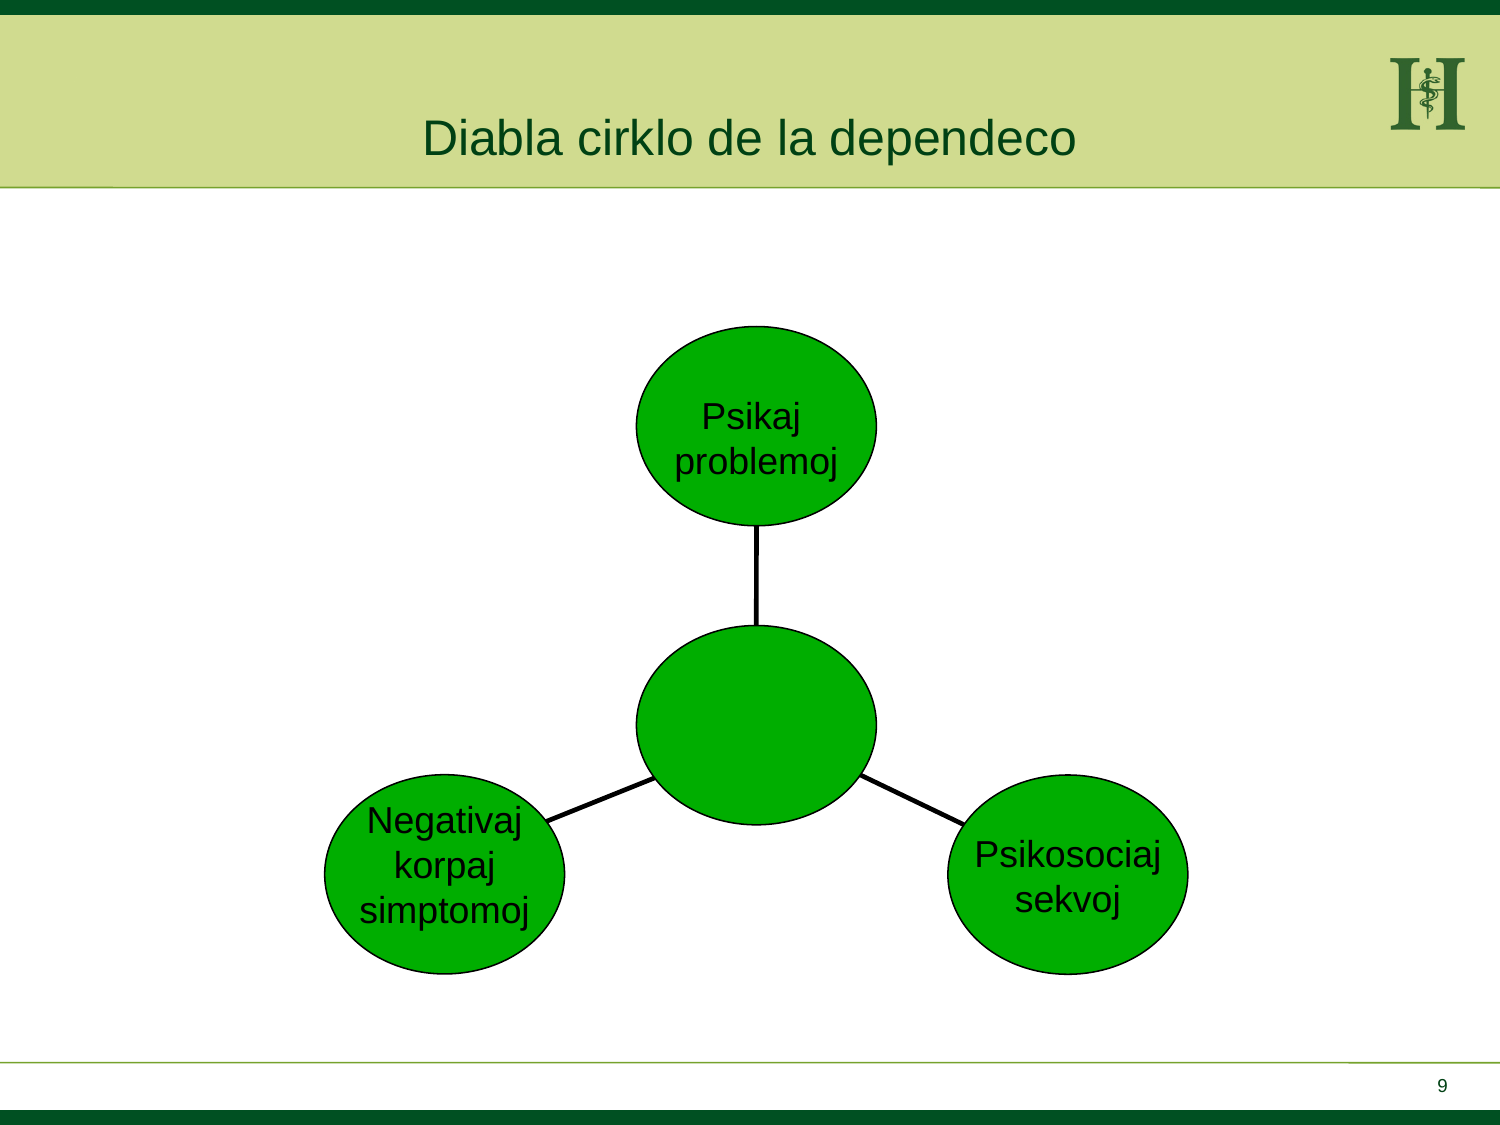

# Diabla cirklo de la dependeco
Psikaj
problemoj
Negativaj
korpaj
simptomoj
Psikosociaj
sekvoj